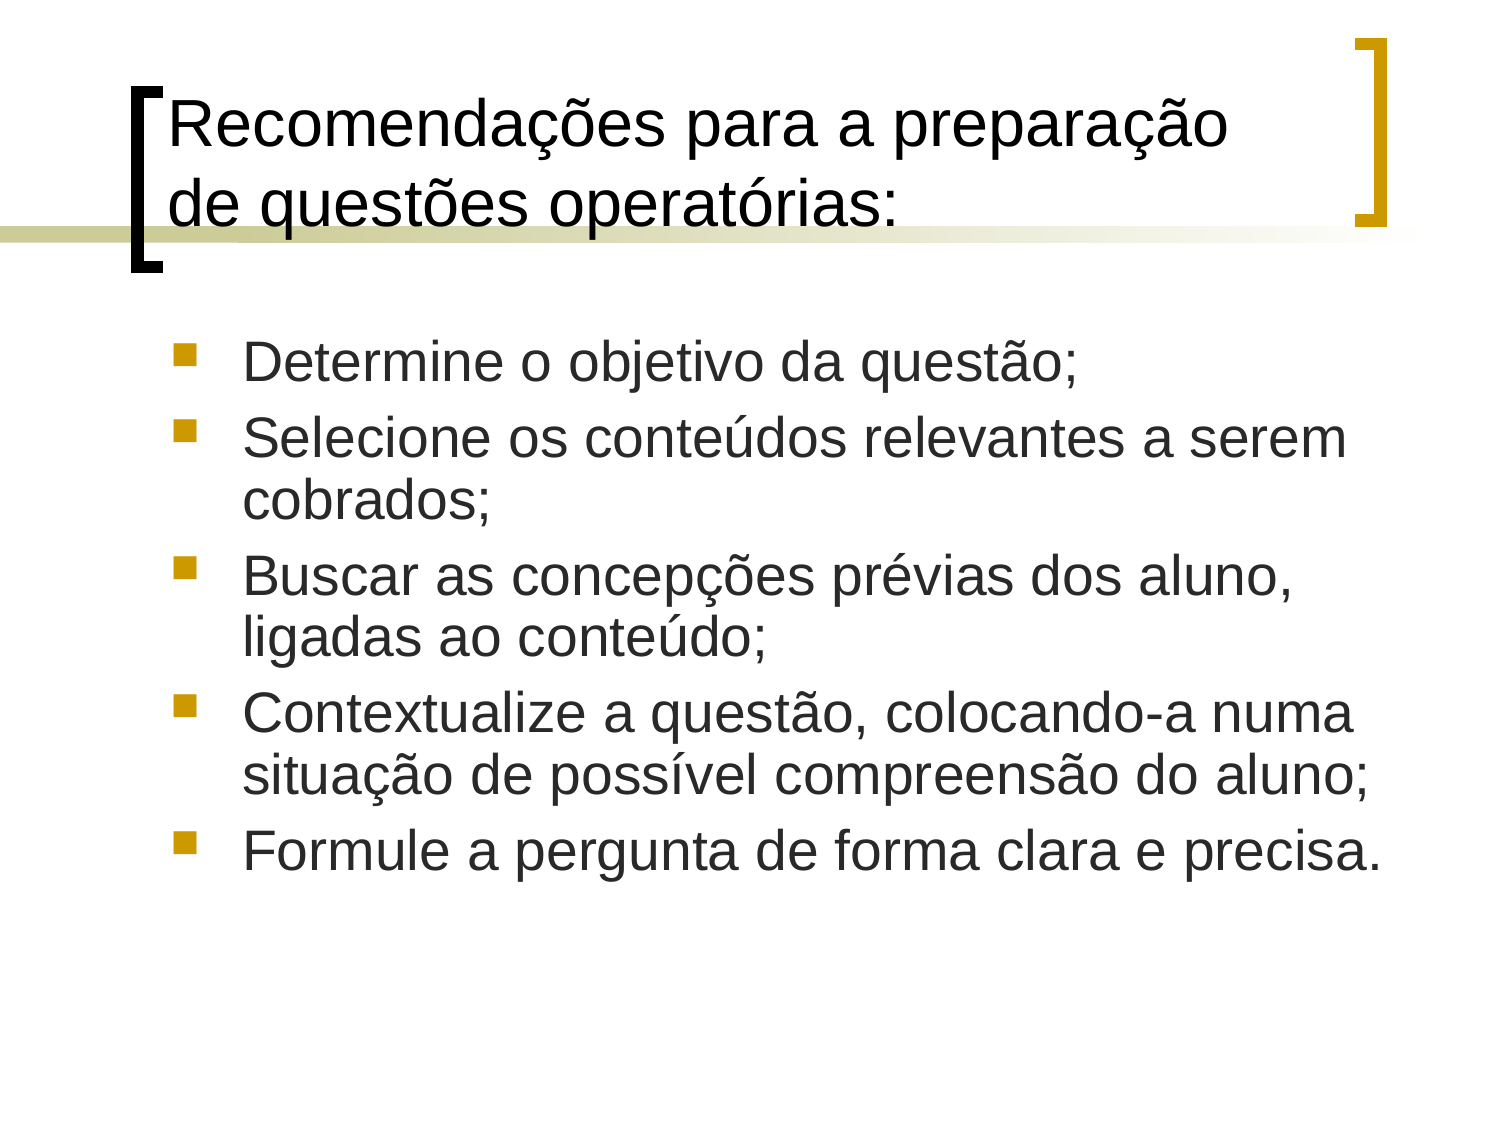

# Recomendações para a preparação de questões operatórias:
Determine o objetivo da questão;
Selecione os conteúdos relevantes a serem cobrados;
Buscar as concepções prévias dos aluno, ligadas ao conteúdo;
Contextualize a questão, colocando-a numa situação de possível compreensão do aluno;
Formule a pergunta de forma clara e precisa.